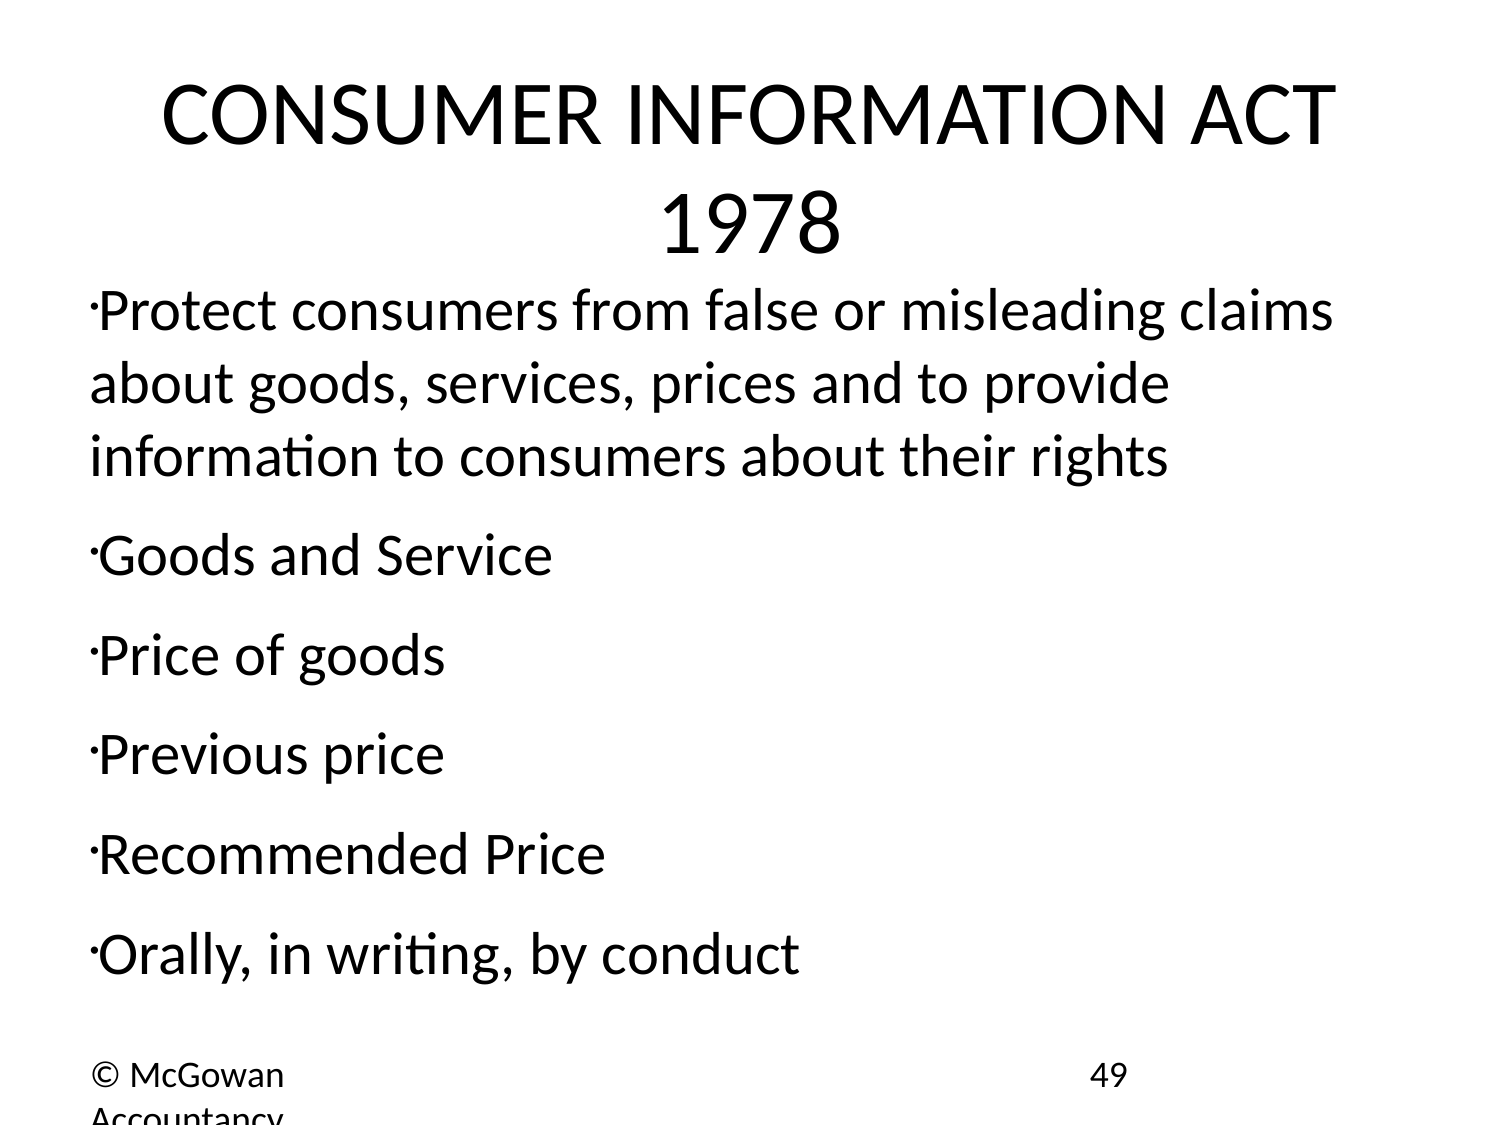

# CONSUMER INFORMATION ACT 1978
Protect consumers from false or misleading claims about goods, services, prices and to provide information to consumers about their rights
Goods and Service
Price of goods
Previous price
Recommended Price
Orally, in writing, by conduct
© McGowan Accountancy Services
49